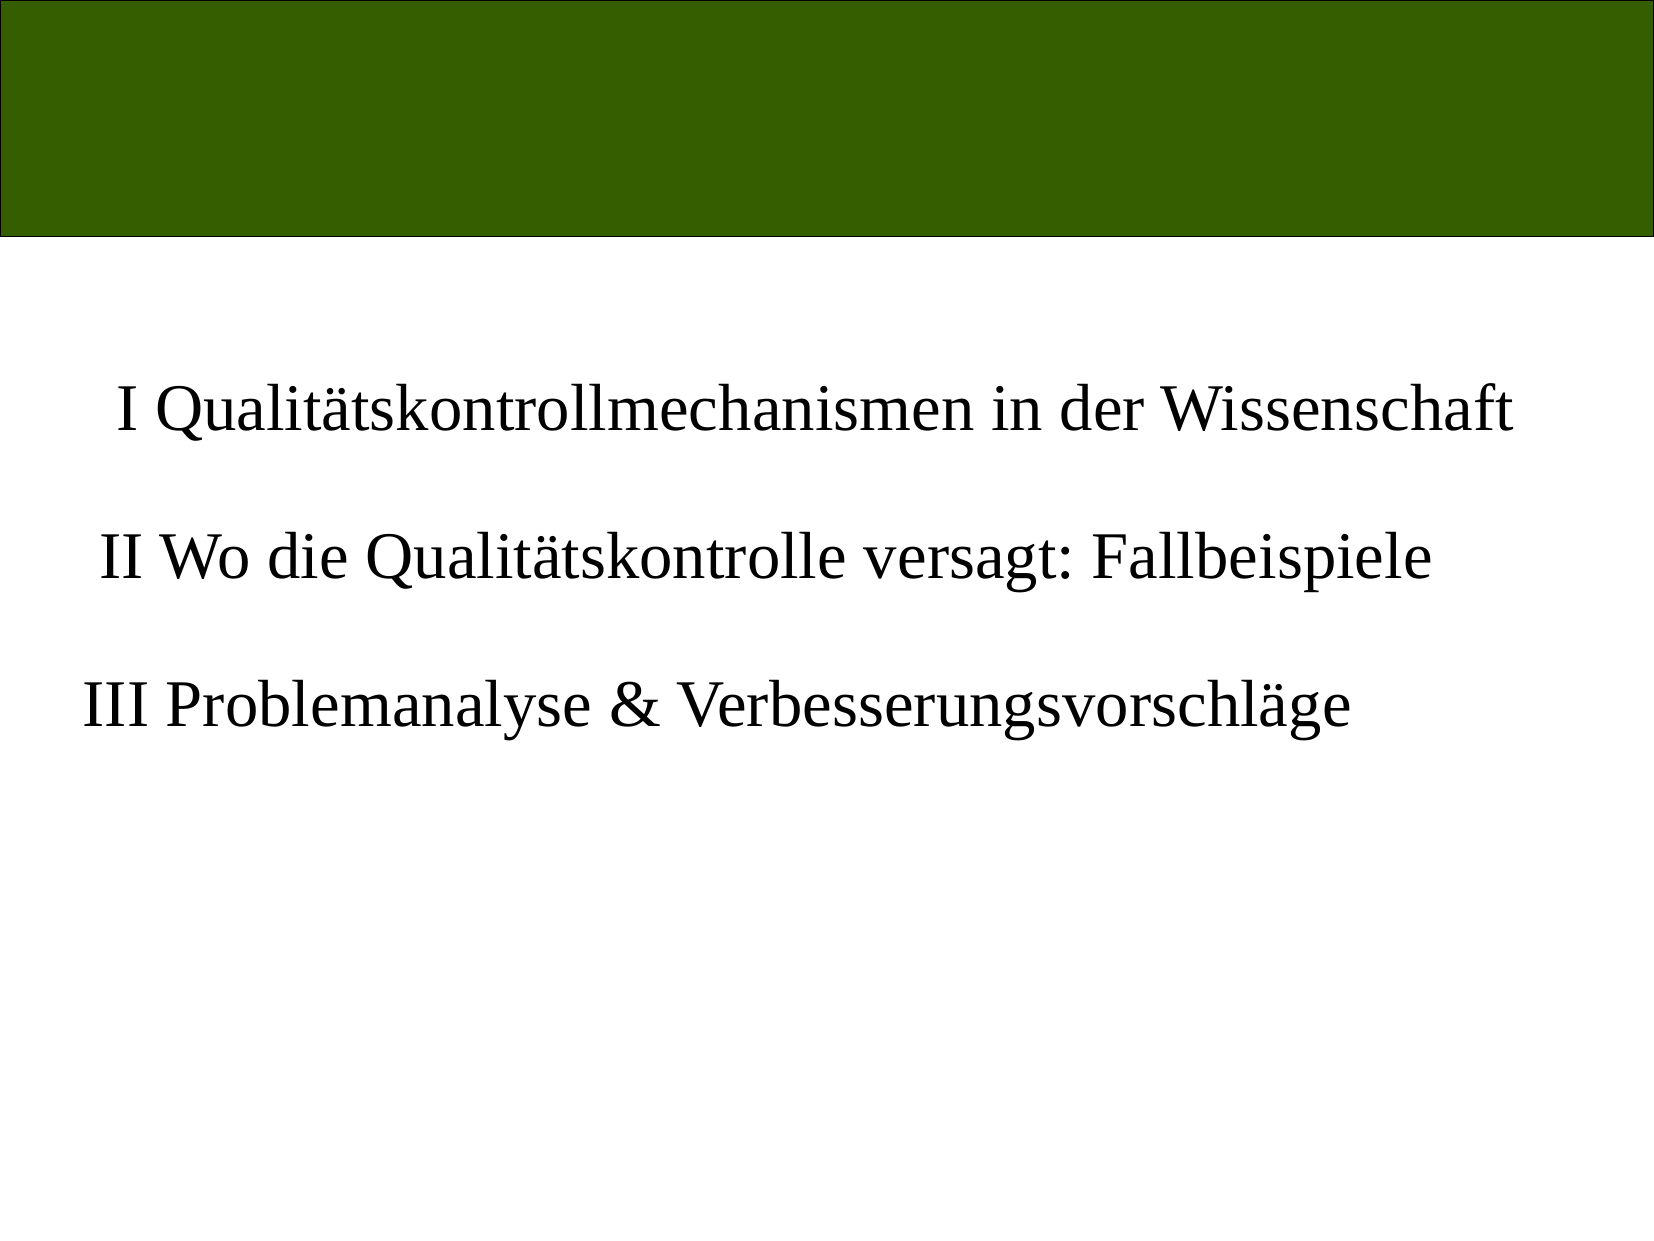

# I Qualitätskontrollmechanismen in der Wissenschaft
 II Wo die Qualitätskontrolle versagt: Fallbeispiele
III Problemanalyse & Verbesserungsvorschläge